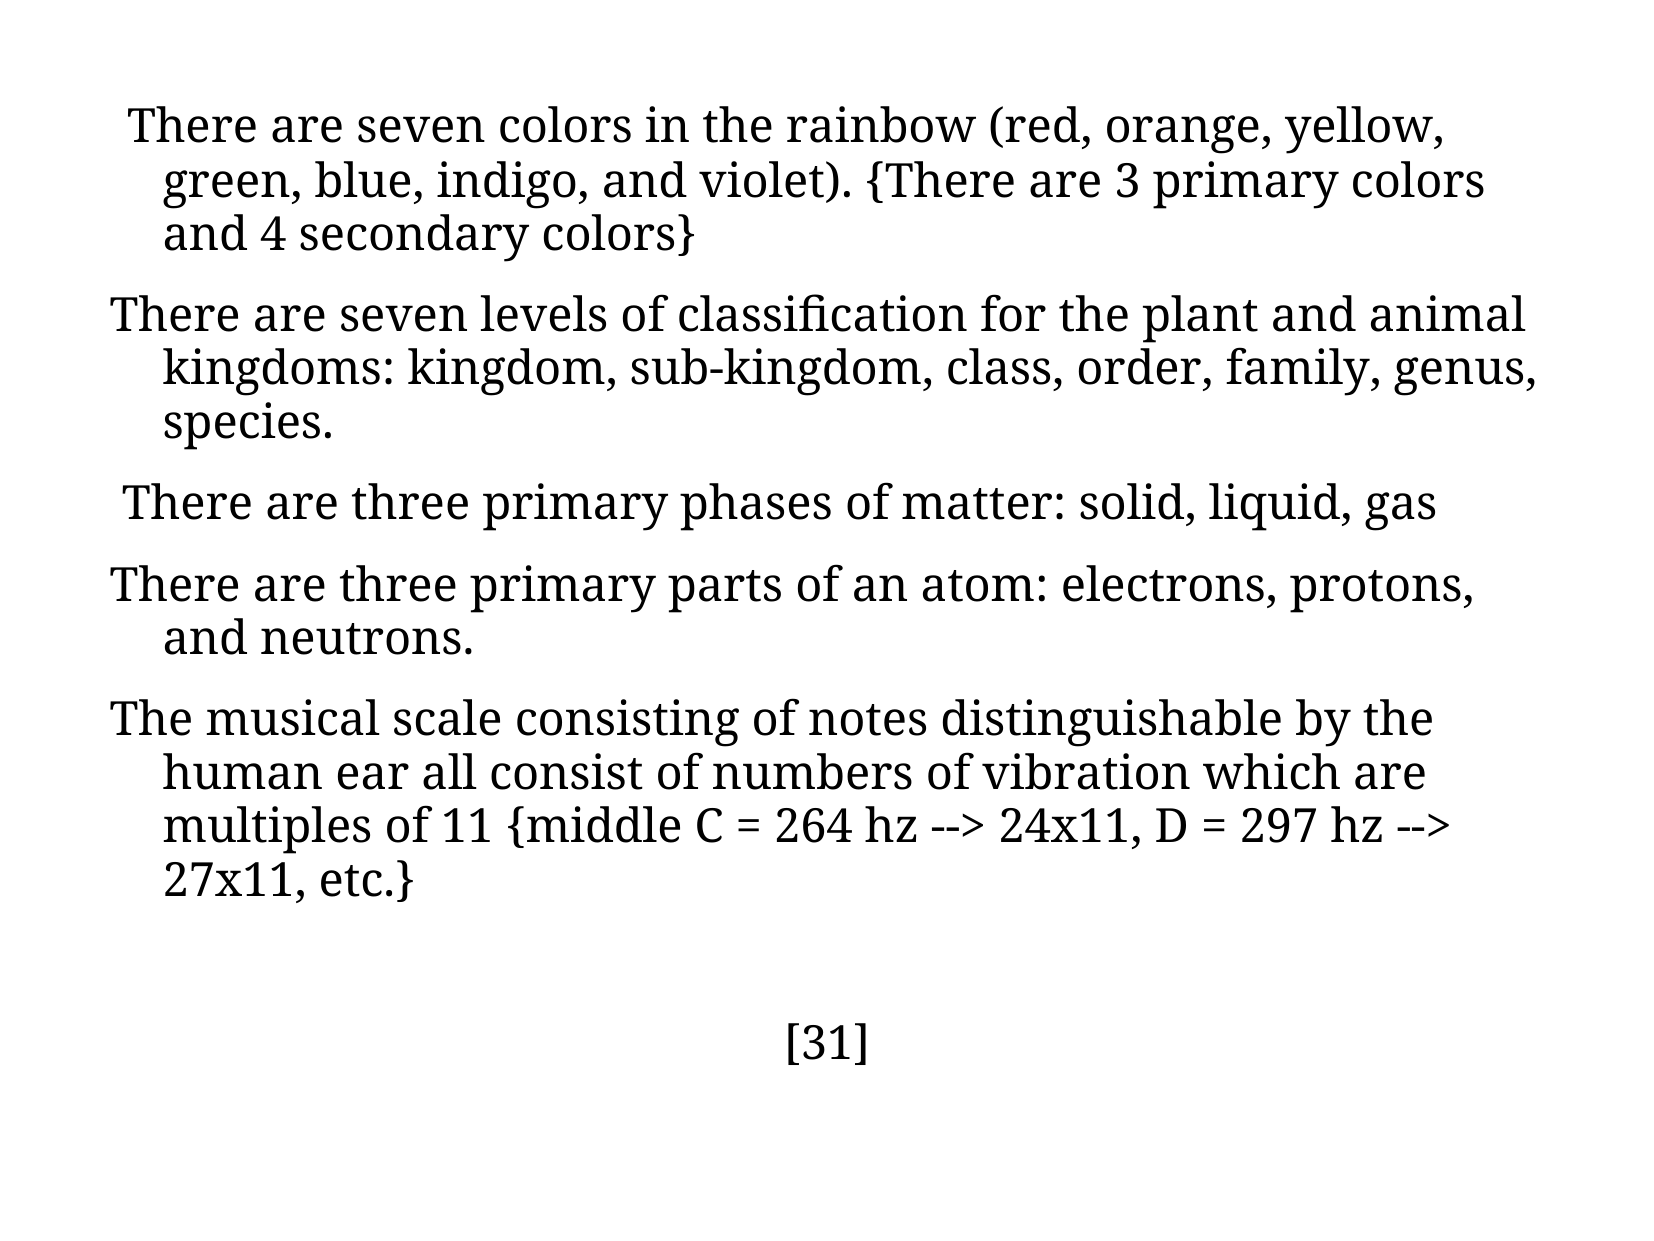

# There are seven colors in the rainbow (red, orange, yellow, green, blue, indigo, and violet). {There are 3 primary colors and 4 secondary colors}
There are seven levels of classification for the plant and animal kingdoms: kingdom, sub-kingdom, class, order, family, genus, species.
 There are three primary phases of matter: solid, liquid, gas
There are three primary parts of an atom: electrons, protons, and neutrons.
The musical scale consisting of notes distinguishable by the human ear all consist of numbers of vibration which are multiples of 11 {middle C = 264 hz --> 24x11, D = 297 hz --> 27x11, etc.}
[31]